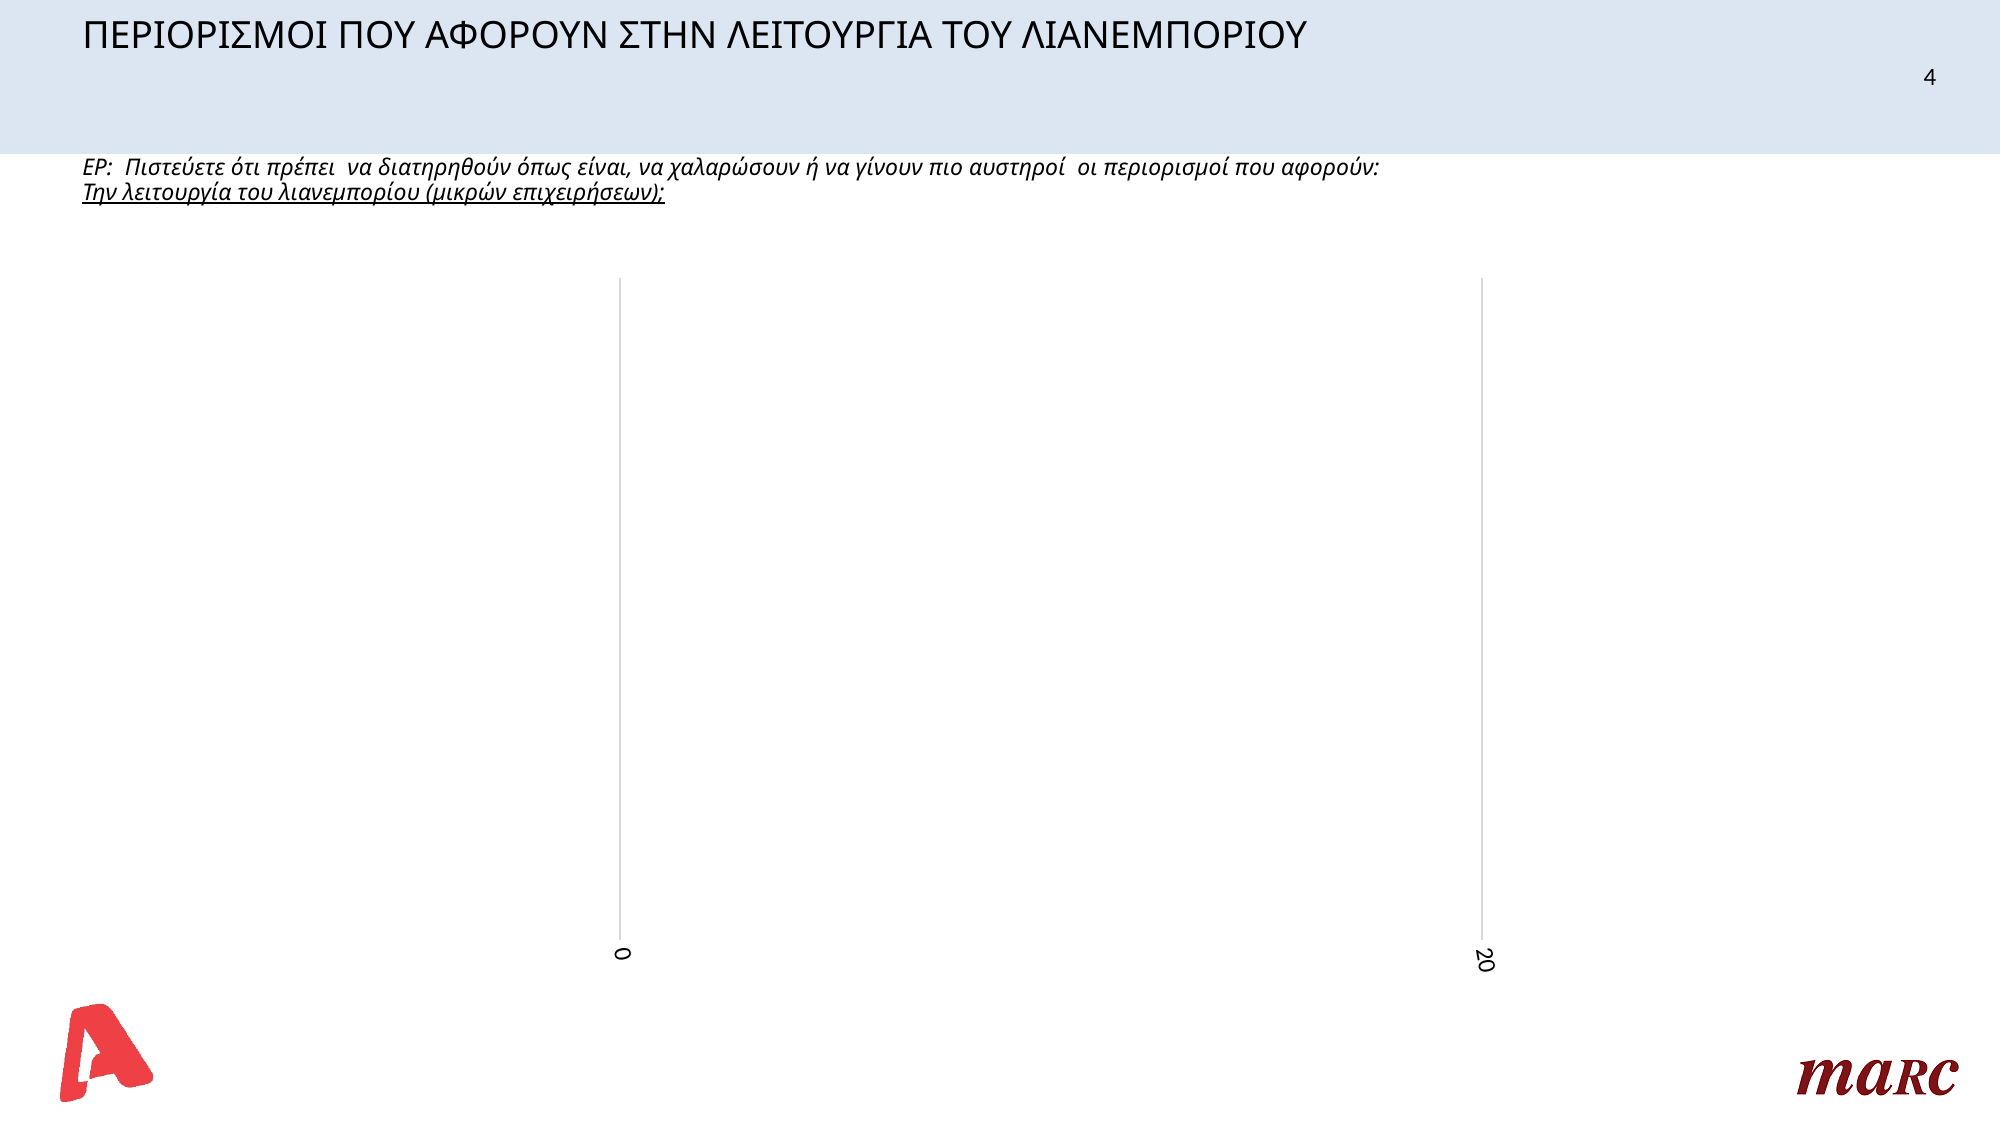

# ΠΕΡΙΟΡΙΣΜΟΙ ΠΟΥ ΑΦΟΡΟΥΝ ΣΤΗΝ ΛΕΙΤΟΥΡΓΙΑ ΤΟΥ ΛΙΑΝΕΜΠΟΡΙΟΥ ΕΡ: Πιστεύετε ότι πρέπει να διατηρηθούν όπως είναι, να χαλαρώσουν ή να γίνουν πιο αυστηροί οι περιορισμοί που αφορούν: Την λειτουργία του λιανεμπορίου (μικρών επιχειρήσεων);
### Chart
| Category | |
|---|---|